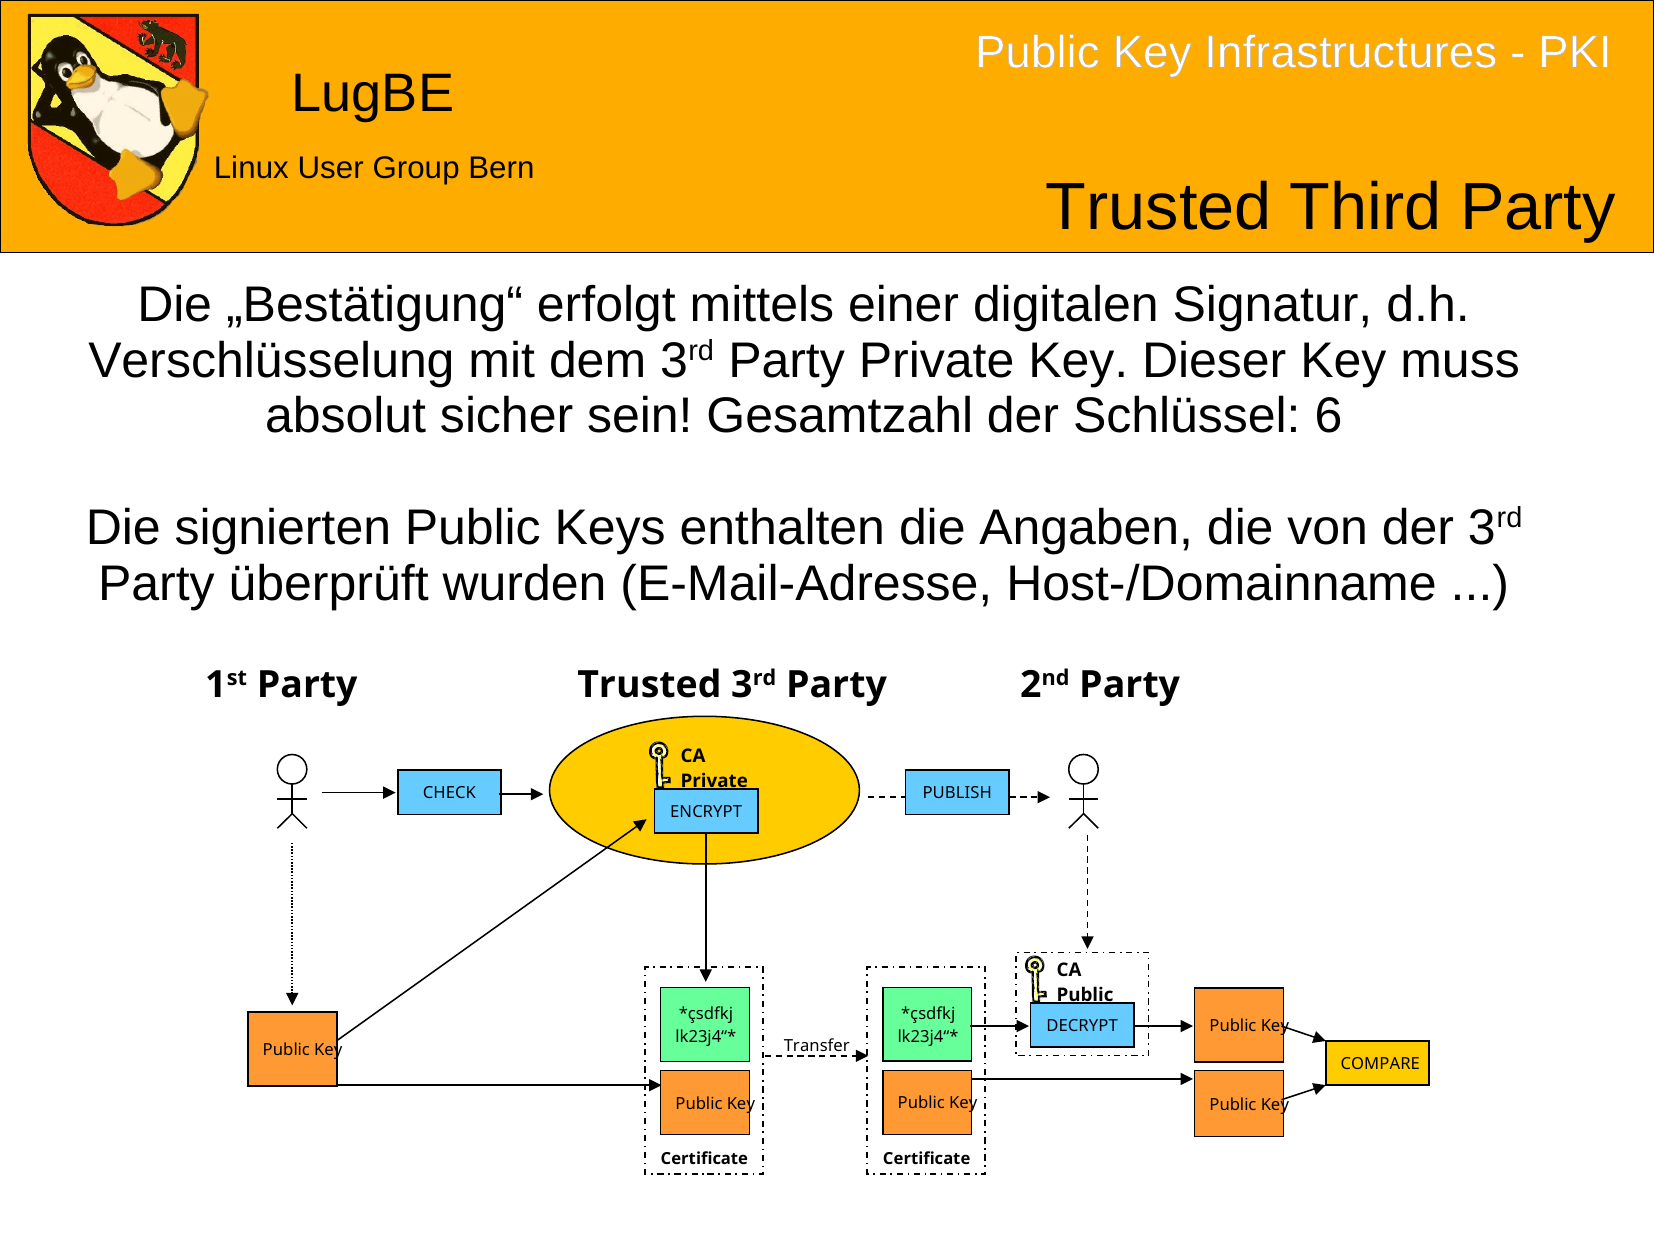

# Trusted Third Party
Die „Bestätigung“ erfolgt mittels einer digitalen Signatur, d.h. Verschlüsselung mit dem 3rd Party Private Key. Dieser Key muss absolut sicher sein! Gesamtzahl der Schlüssel: 6
Die signierten Public Keys enthalten die Angaben, die von der 3rd Party überprüft wurden (E-Mail-Adresse, Host-/Domainname ...)
Trusted 3rd Party
1st Party
2nd Party
CHECK
Public Key
CA
Private
ENCRYPT
*çsdfkj
lk23j4“*
Public Key
Certificate
PUBLISH
CA
Public
*çsdfkj
lk23j4“*
Public Key
DECRYPT
Transfer
COMPARE
Public Key
Public Key
Certificate